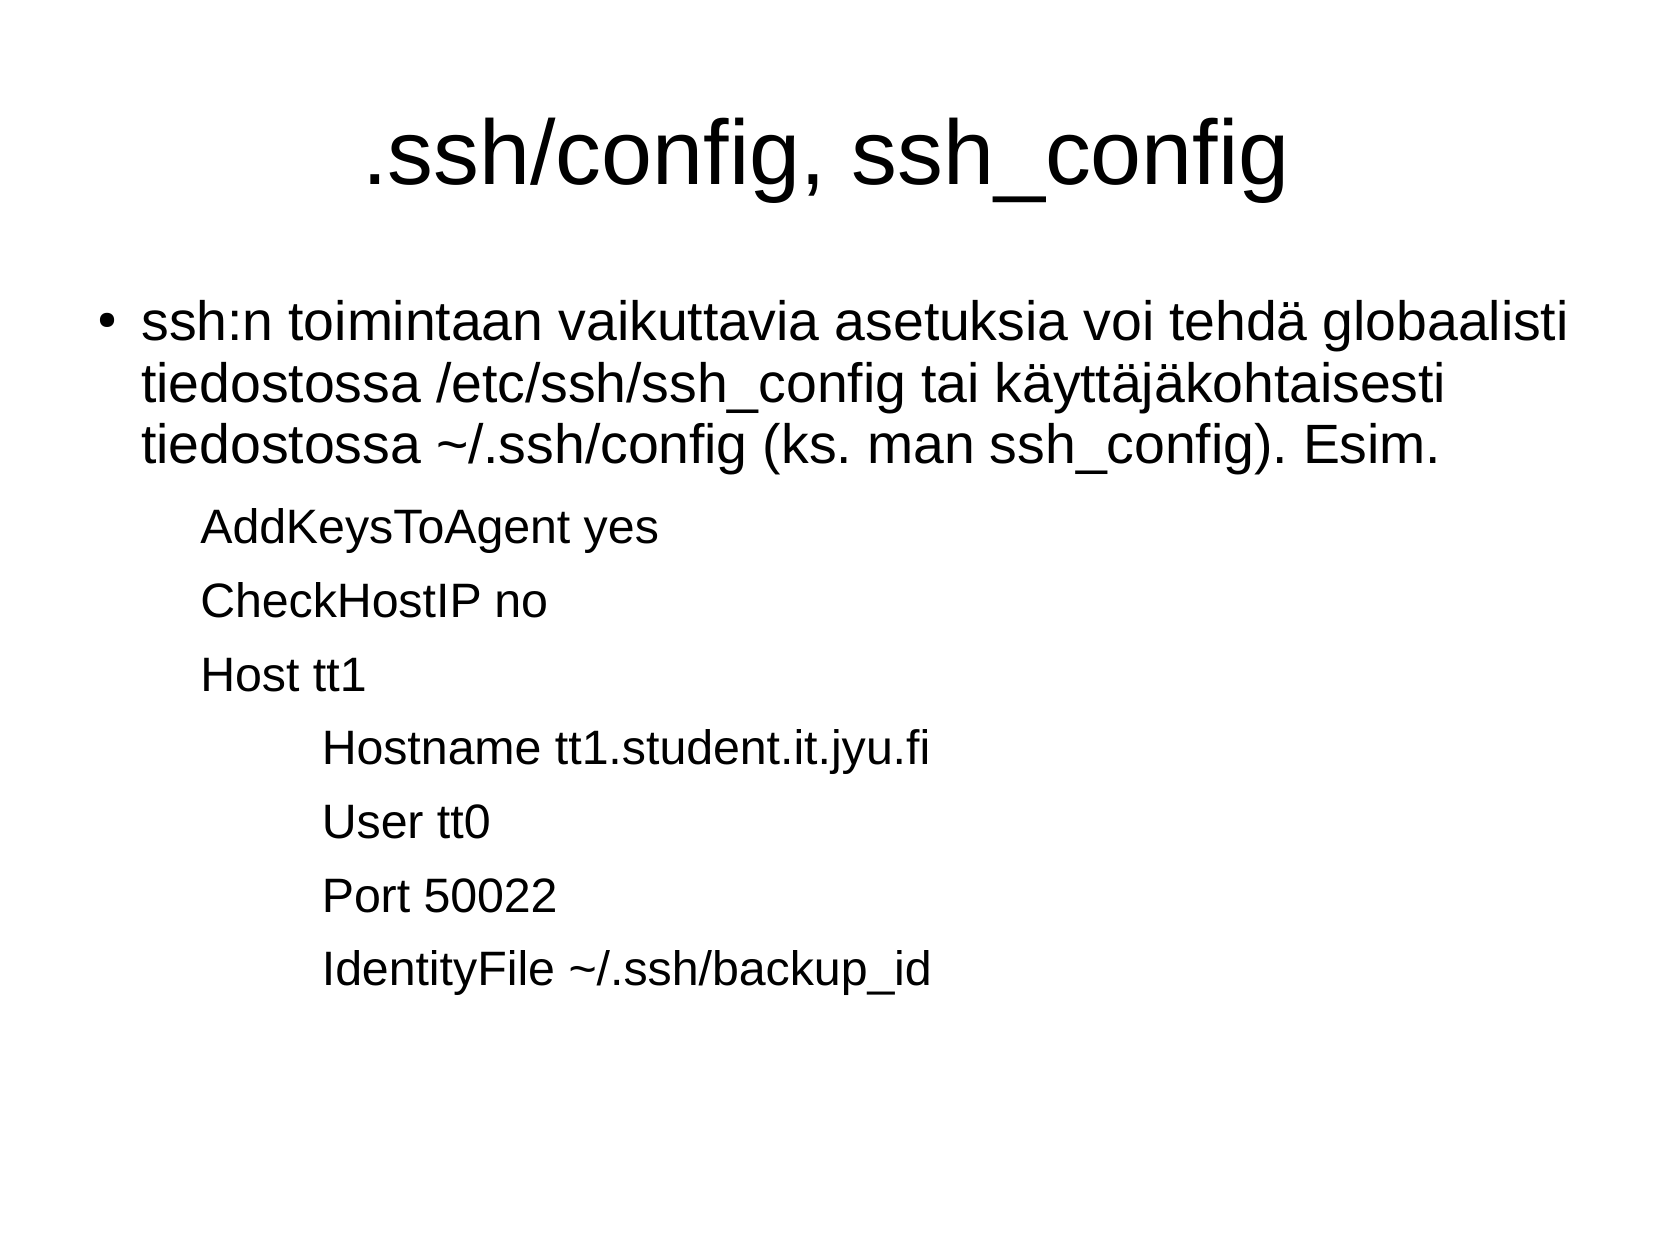

# .ssh/config, ssh_config
ssh:n toimintaan vaikuttavia asetuksia voi tehdä globaalisti tiedostossa /etc/ssh/ssh_config tai käyttäjäkohtaisesti tiedostossa ~/.ssh/config (ks. man ssh_config). Esim.
AddKeysToAgent yes
CheckHostIP no
Host tt1
 Hostname tt1.student.it.jyu.fi
 User tt0
 Port 50022
 IdentityFile ~/.ssh/backup_id